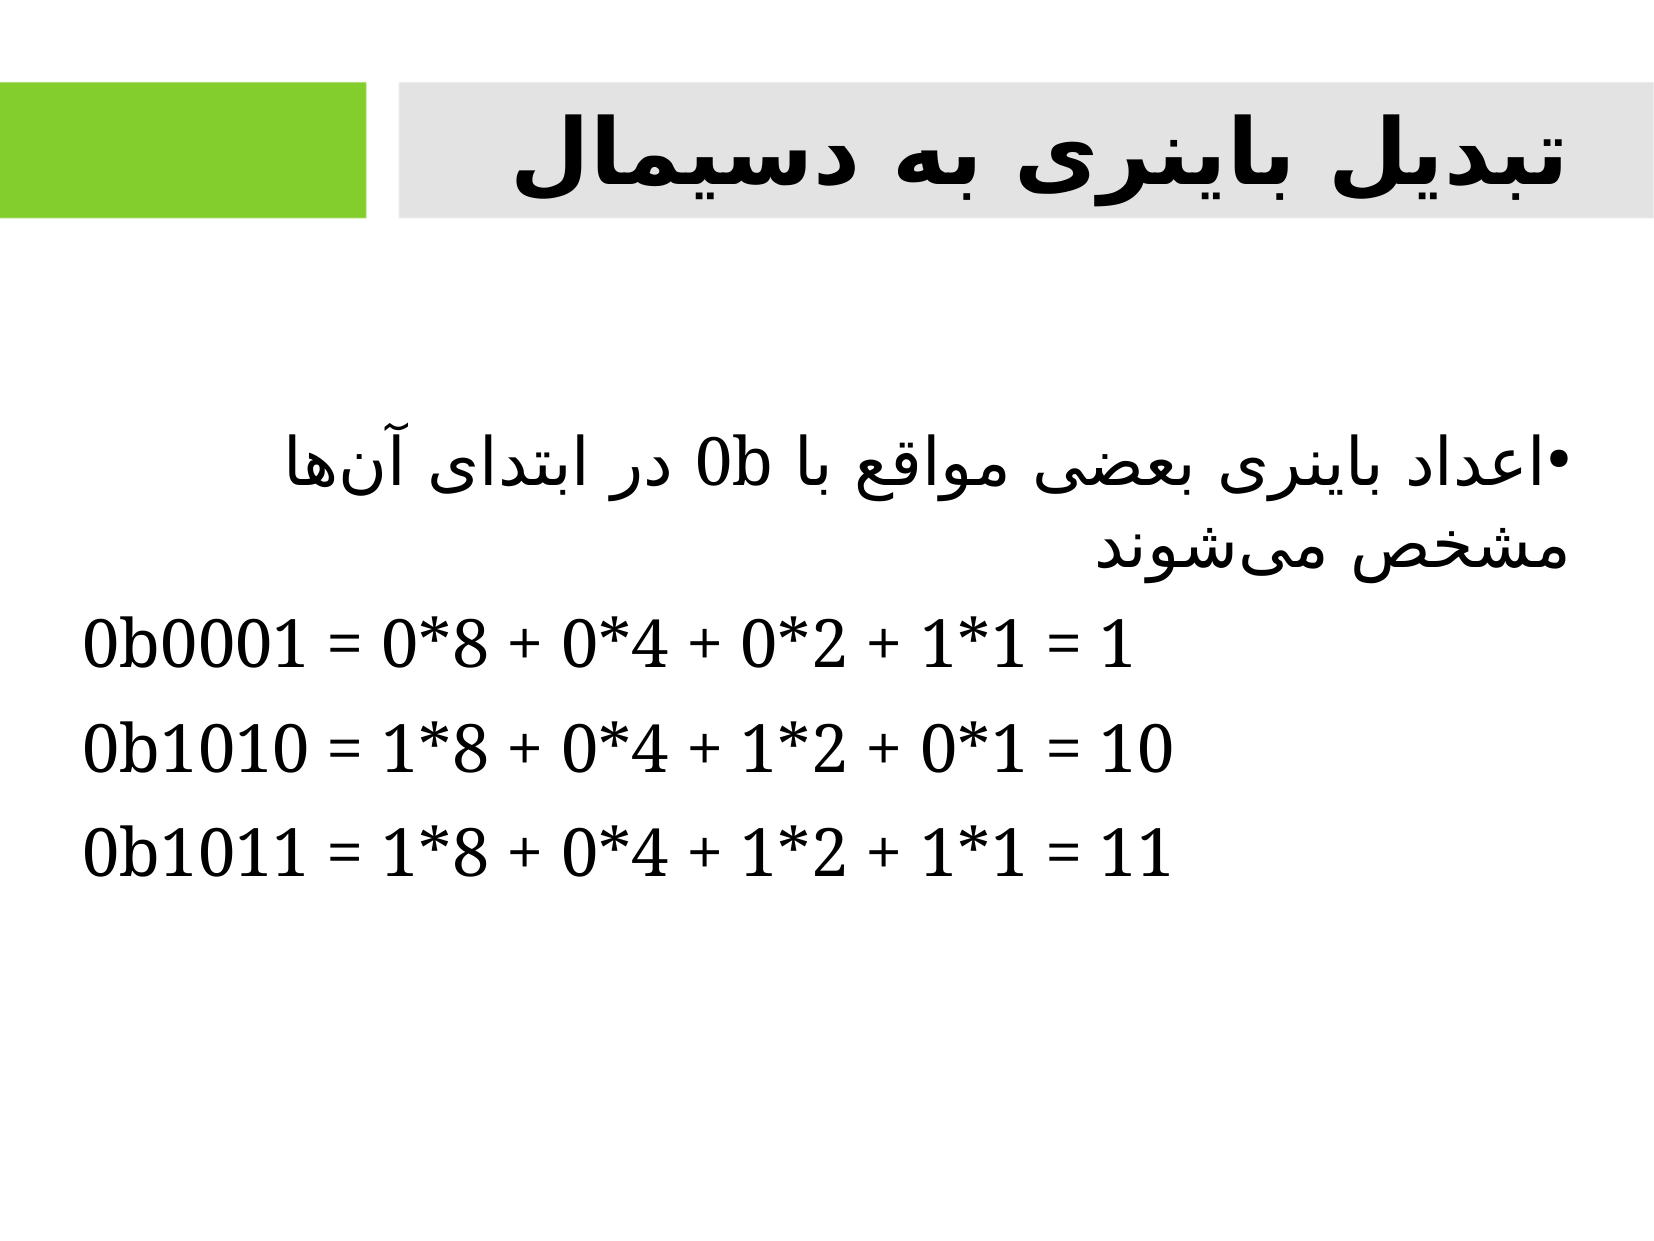

# تبدیل باینری به دسیمال
اعداد باینری بعضی مواقع با 0b در ابتدای آن‌ها مشخص می‌شوند
0b0001 = 0*8 + 0*4 + 0*2 + 1*1 = 1
0b1010 = 1*8 + 0*4 + 1*2 + 0*1 = 10
0b1011 = 1*8 + 0*4 + 1*2 + 1*1 = 11